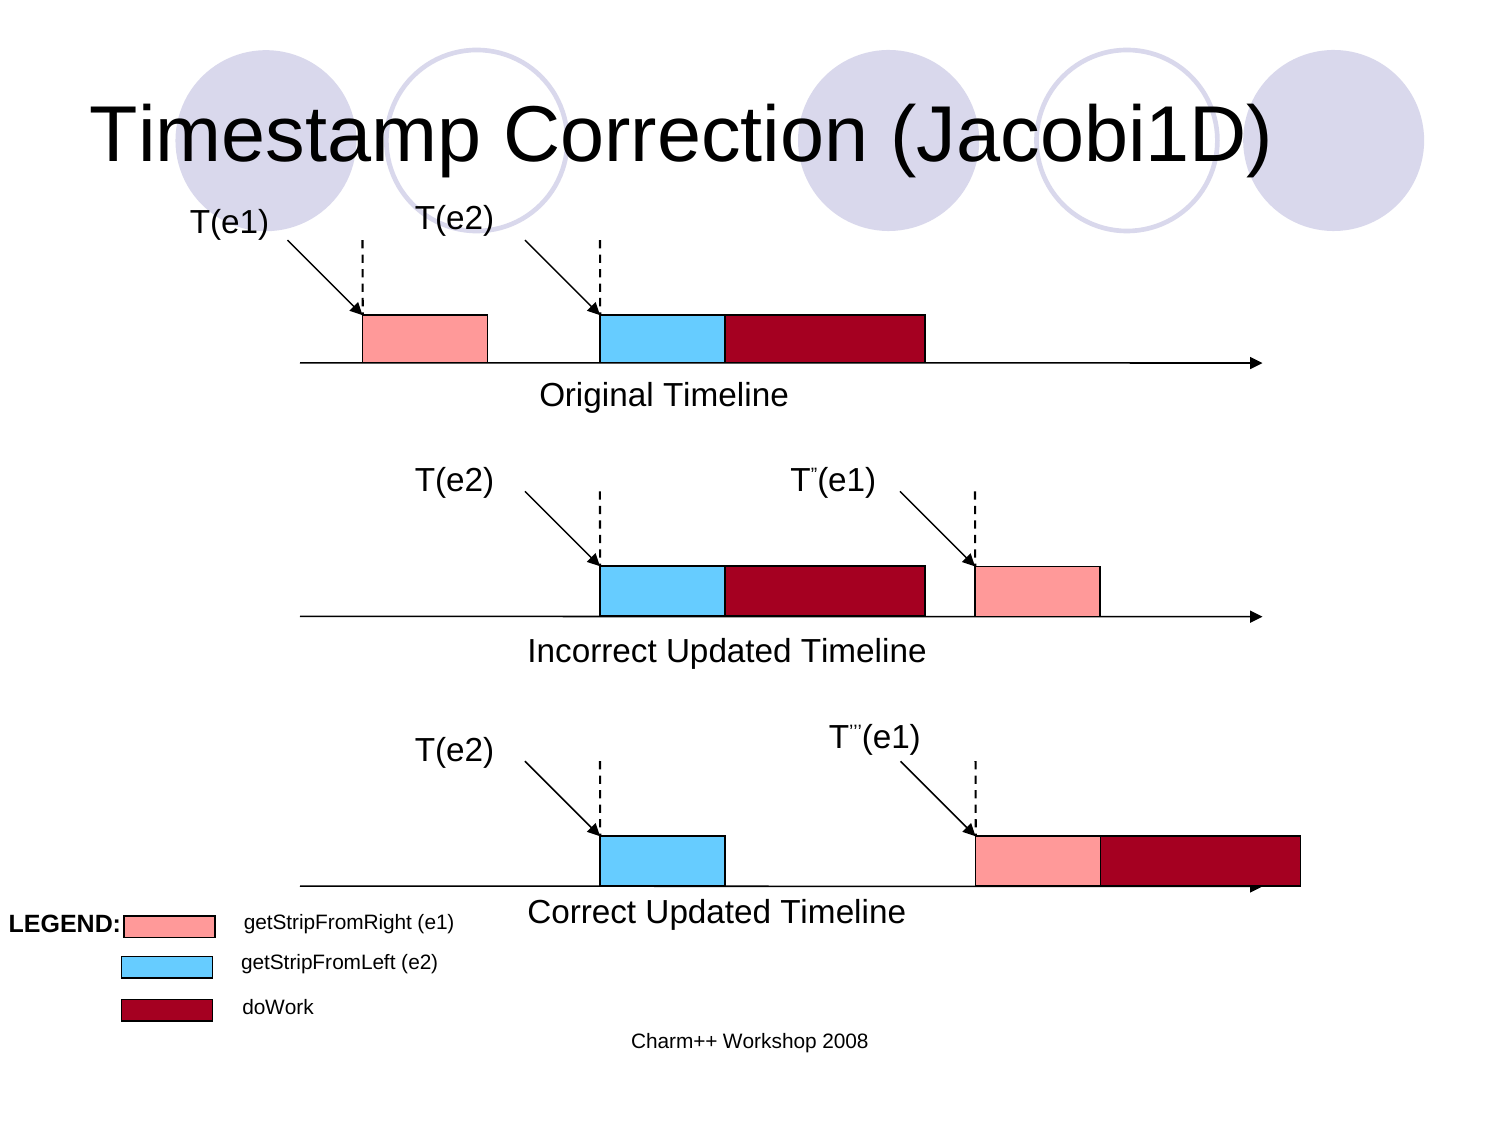

# Timestamp Correction (Jacobi1D)
T(e2)
T(e1)
Original Timeline
T(e2)
T”(e1)
Incorrect Updated Timeline
T’’’(e1)
T(e2)
Correct Updated Timeline
LEGEND:
getStripFromRight (e1)
getStripFromLeft (e2)
doWork
Charm++ Workshop 2008